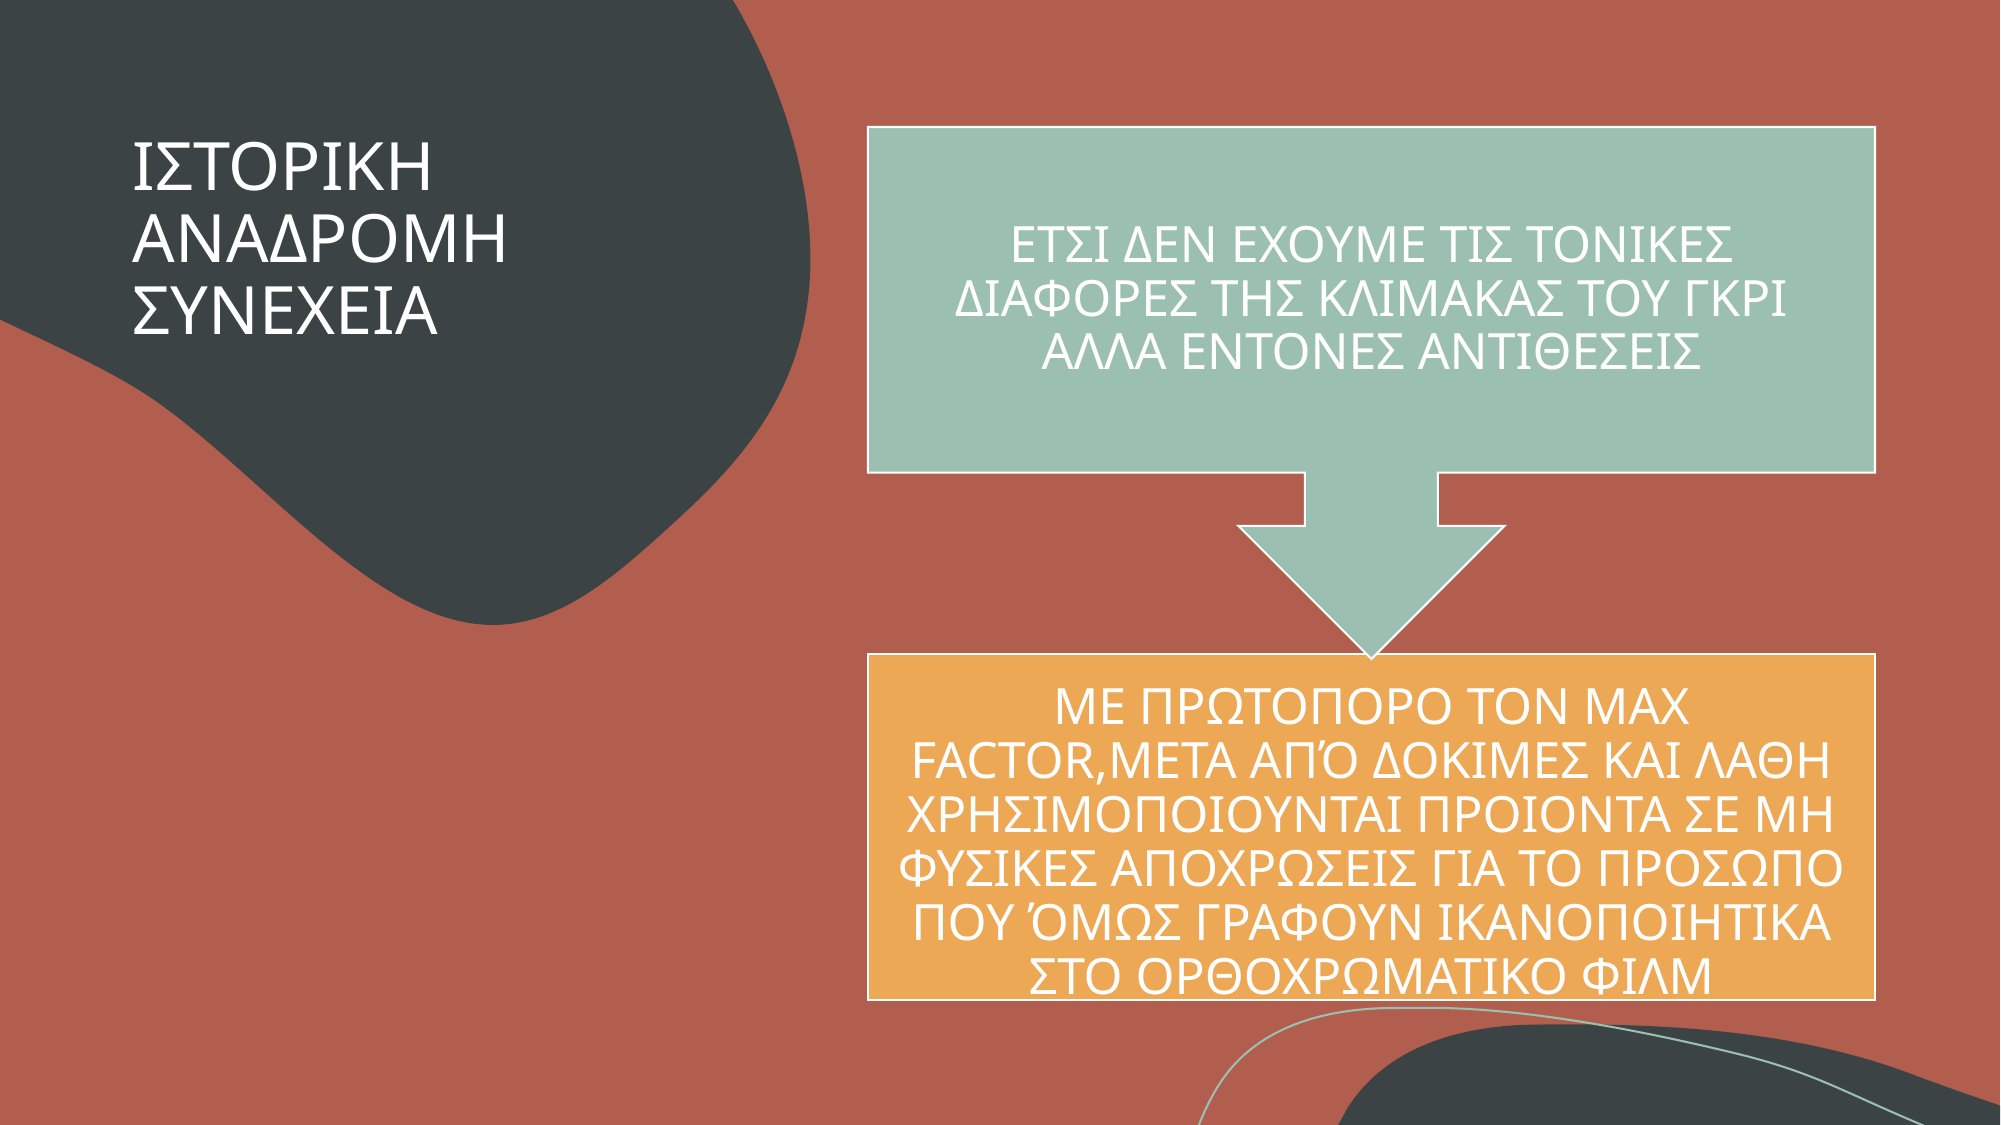

# ΙΣΤΟΡΙΚΗ ΑΝΑΔΡΟΜΗ ΣΥΝΕΧΕΙΑ
ΕΤΣΙ ΔΕΝ ΕΧΟΥΜΕ ΤΙΣ ΤΟΝΙΚΕΣ ΔΙΑΦΟΡΕΣ ΤΗΣ ΚΛΙΜΑΚΑΣ ΤΟΥ ΓΚΡΙ ΑΛΛΑ ΕΝΤΟΝΕΣ ΑΝΤΙΘΕΣΕΙΣ
ΜΕ ΠΡΩΤΟΠΟΡΟ ΤΟΝ MAX FACTOR,ΜΕΤΑ ΑΠΌ ΔΟΚΙΜΕΣ ΚΑΙ ΛΑΘΗ ΧΡΗΣΙΜΟΠΟΙΟΥΝΤΑΙ ΠΡΟΙΟΝΤΑ ΣΕ ΜΗ ΦΥΣΙΚΕΣ ΑΠΟΧΡΩΣΕΙΣ ΓΙΑ ΤΟ ΠΡΟΣΩΠΟ ΠΟΥ ΌΜΩΣ ΓΡΑΦΟΥΝ ΙΚΑΝΟΠΟΙΗΤΙΚΑ ΣΤΟ ΟΡΘΟΧΡΩΜΑΤΙΚΟ ΦΙΛΜ